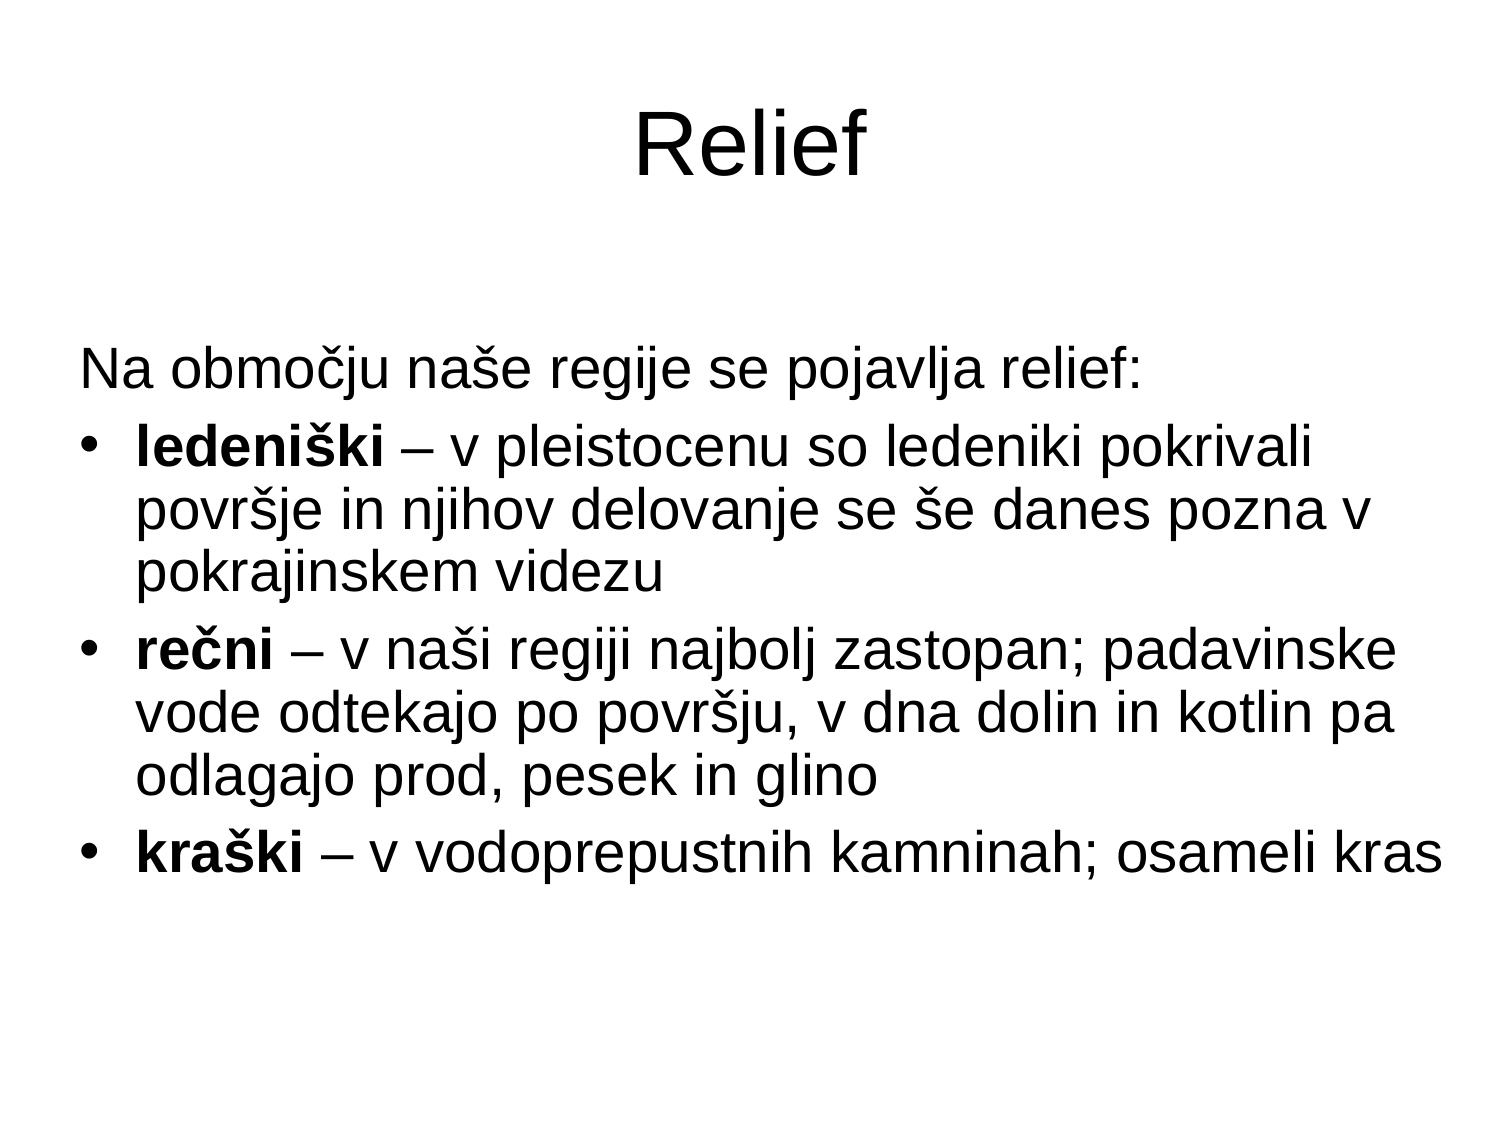

# Relief
Na območju naše regije se pojavlja relief:
ledeniški – v pleistocenu so ledeniki pokrivali površje in njihov delovanje se še danes pozna v pokrajinskem videzu
rečni – v naši regiji najbolj zastopan; padavinske vode odtekajo po površju, v dna dolin in kotlin pa odlagajo prod, pesek in glino
kraški – v vodoprepustnih kamninah; osameli kras